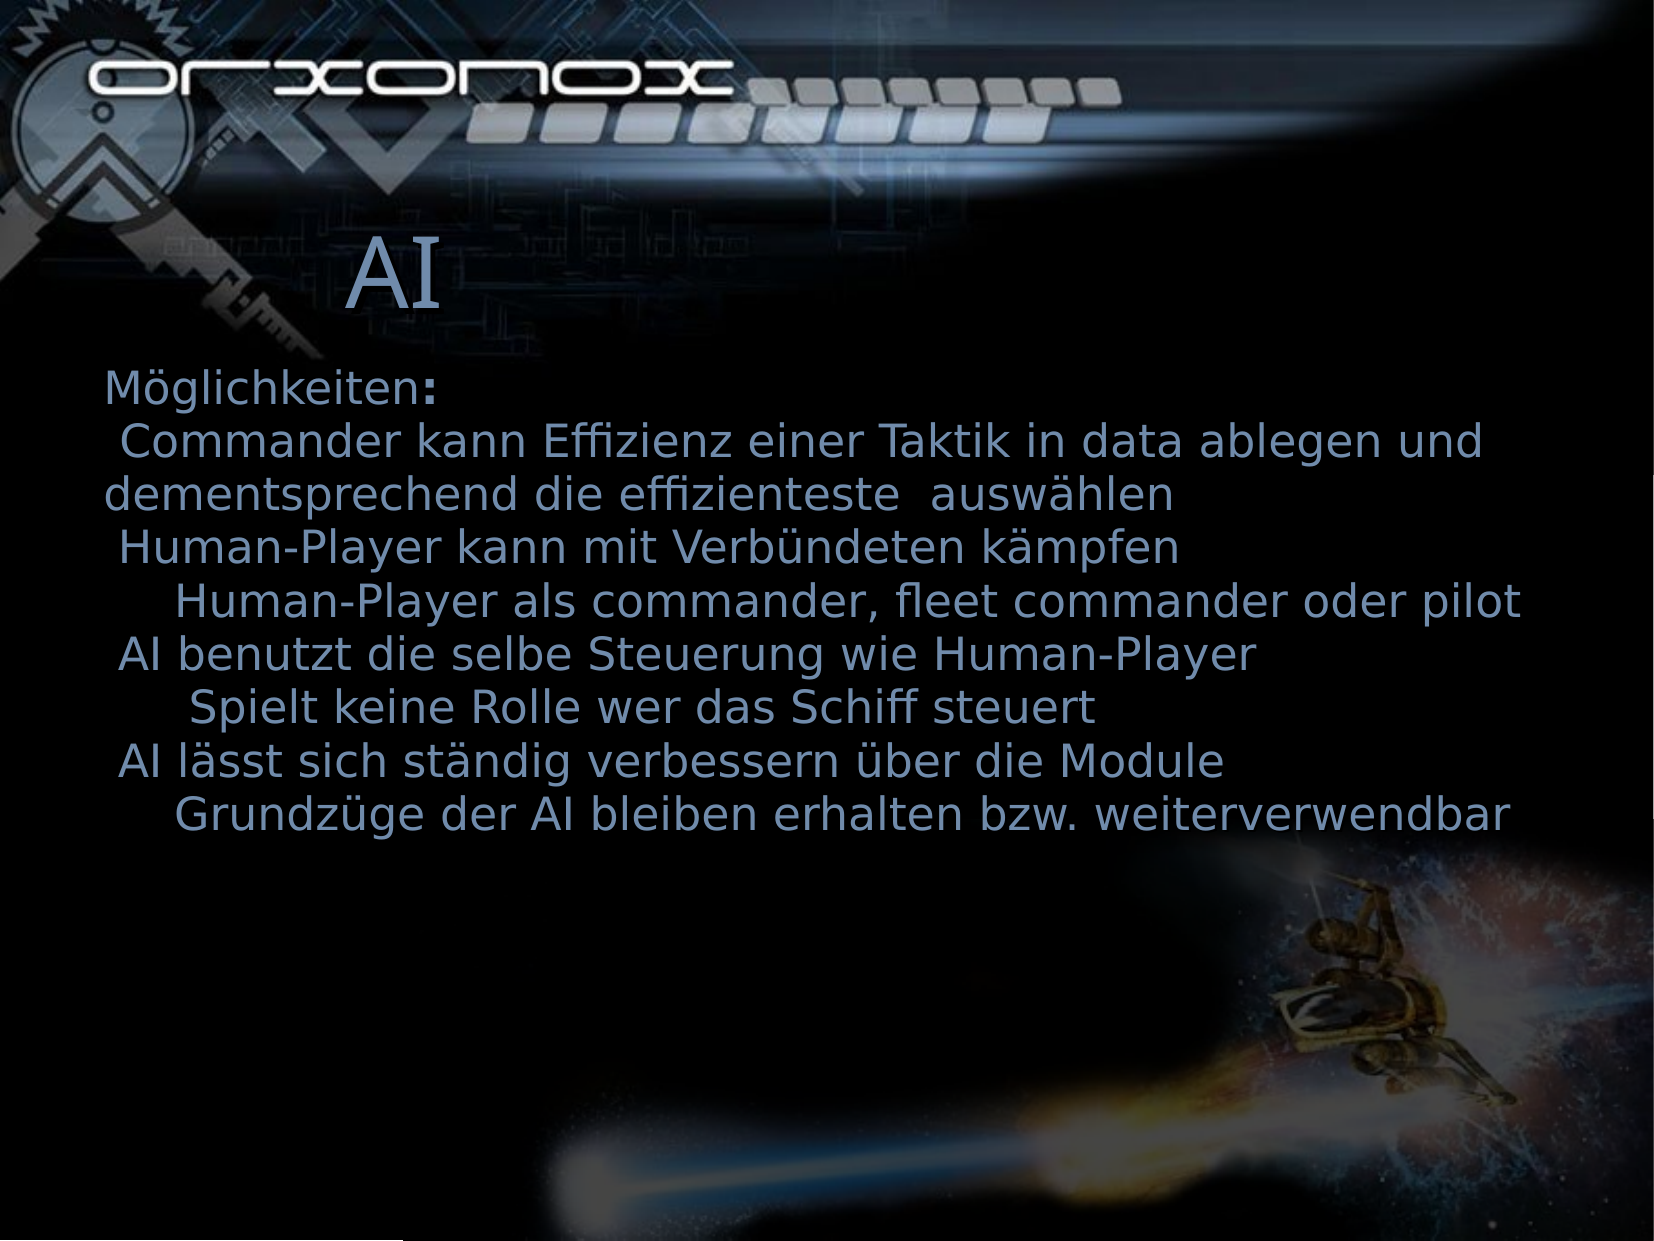

AI
Möglichkeiten:
 Commander kann Effizienz einer Taktik in data ablegen und dementsprechend die effizienteste auswählen
 Human-Player kann mit Verbündeten kämpfen
Human-Player als commander, fleet commander oder pilot
 AI benutzt die selbe Steuerung wie Human-Player
 Spielt keine Rolle wer das Schiff steuert
 AI lässt sich ständig verbessern über die Module
Grundzüge der AI bleiben erhalten bzw. weiterverwendbar